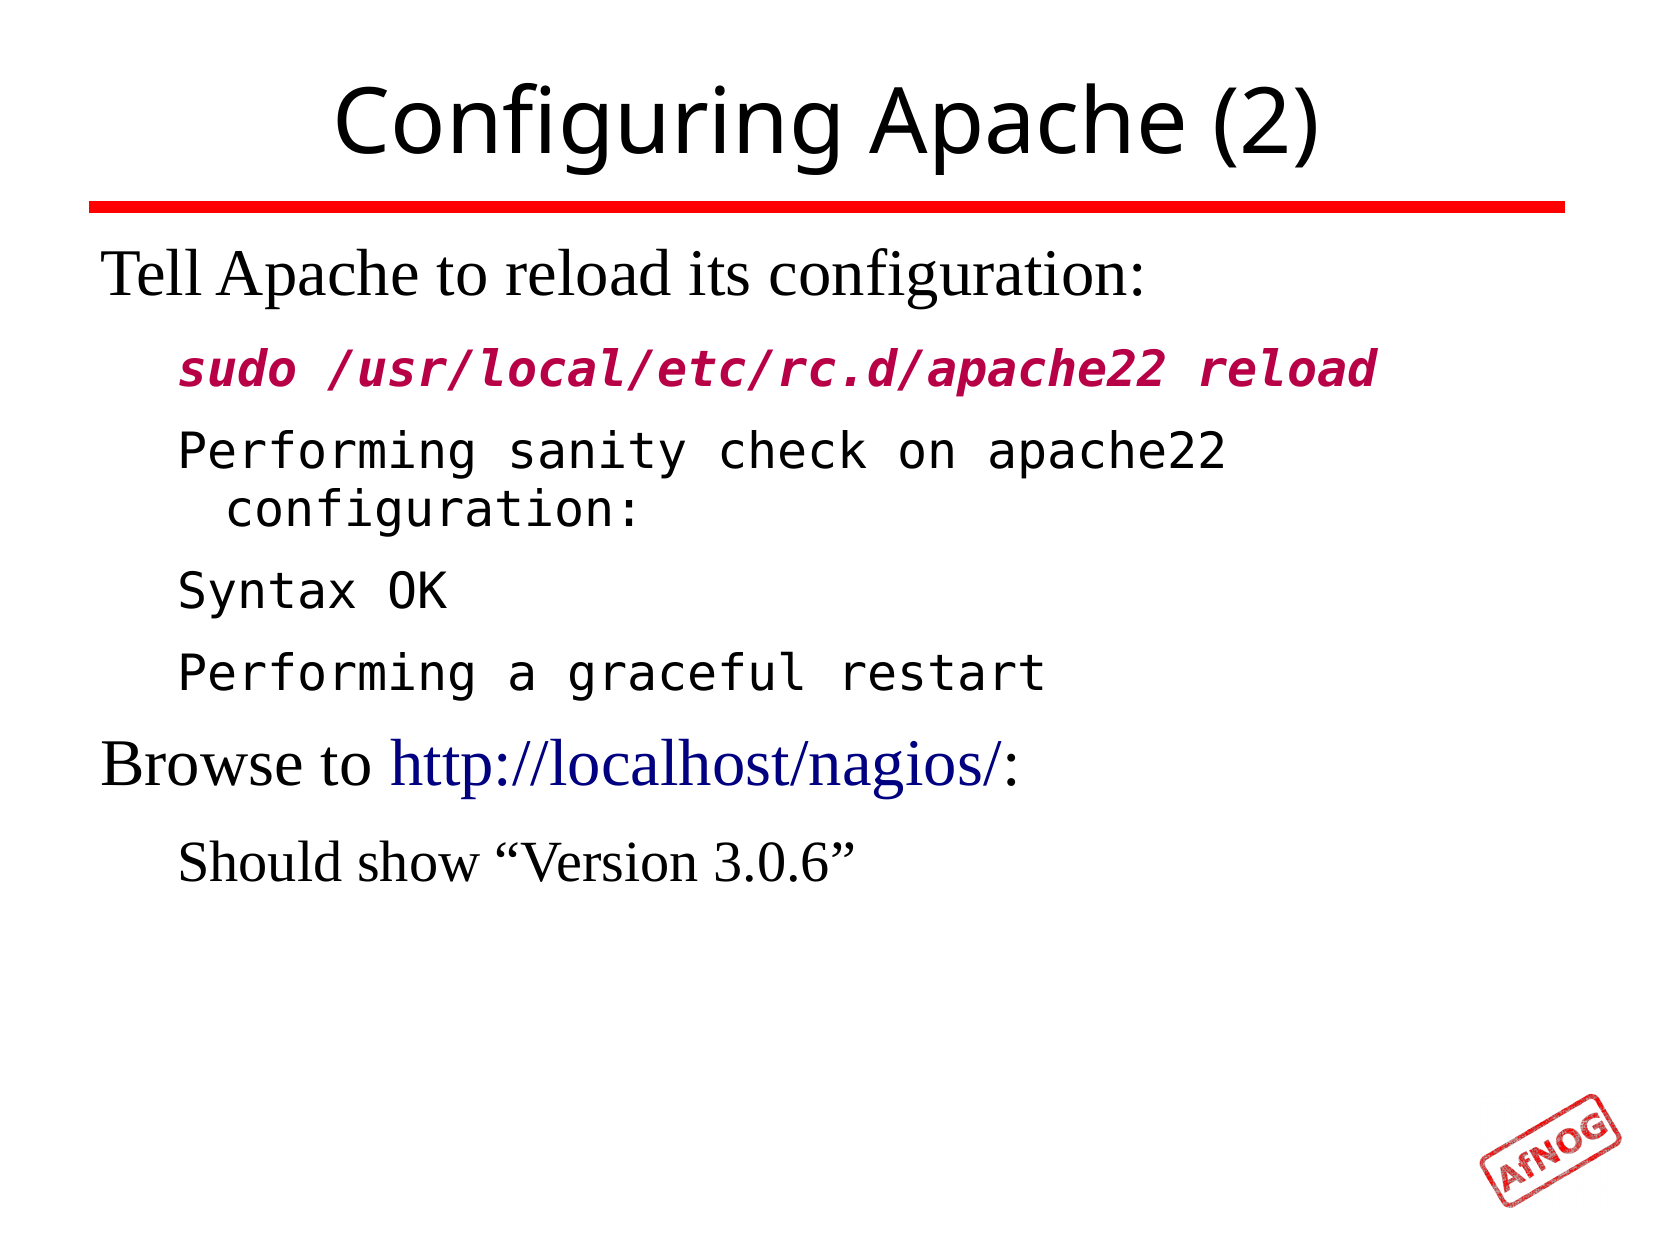

# Configuring Apache (2)
Tell Apache to reload its configuration:
sudo /usr/local/etc/rc.d/apache22 reload
Performing sanity check on apache22 configuration:
Syntax OK
Performing a graceful restart
Browse to http://localhost/nagios/:
Should show “Version 3.0.6”